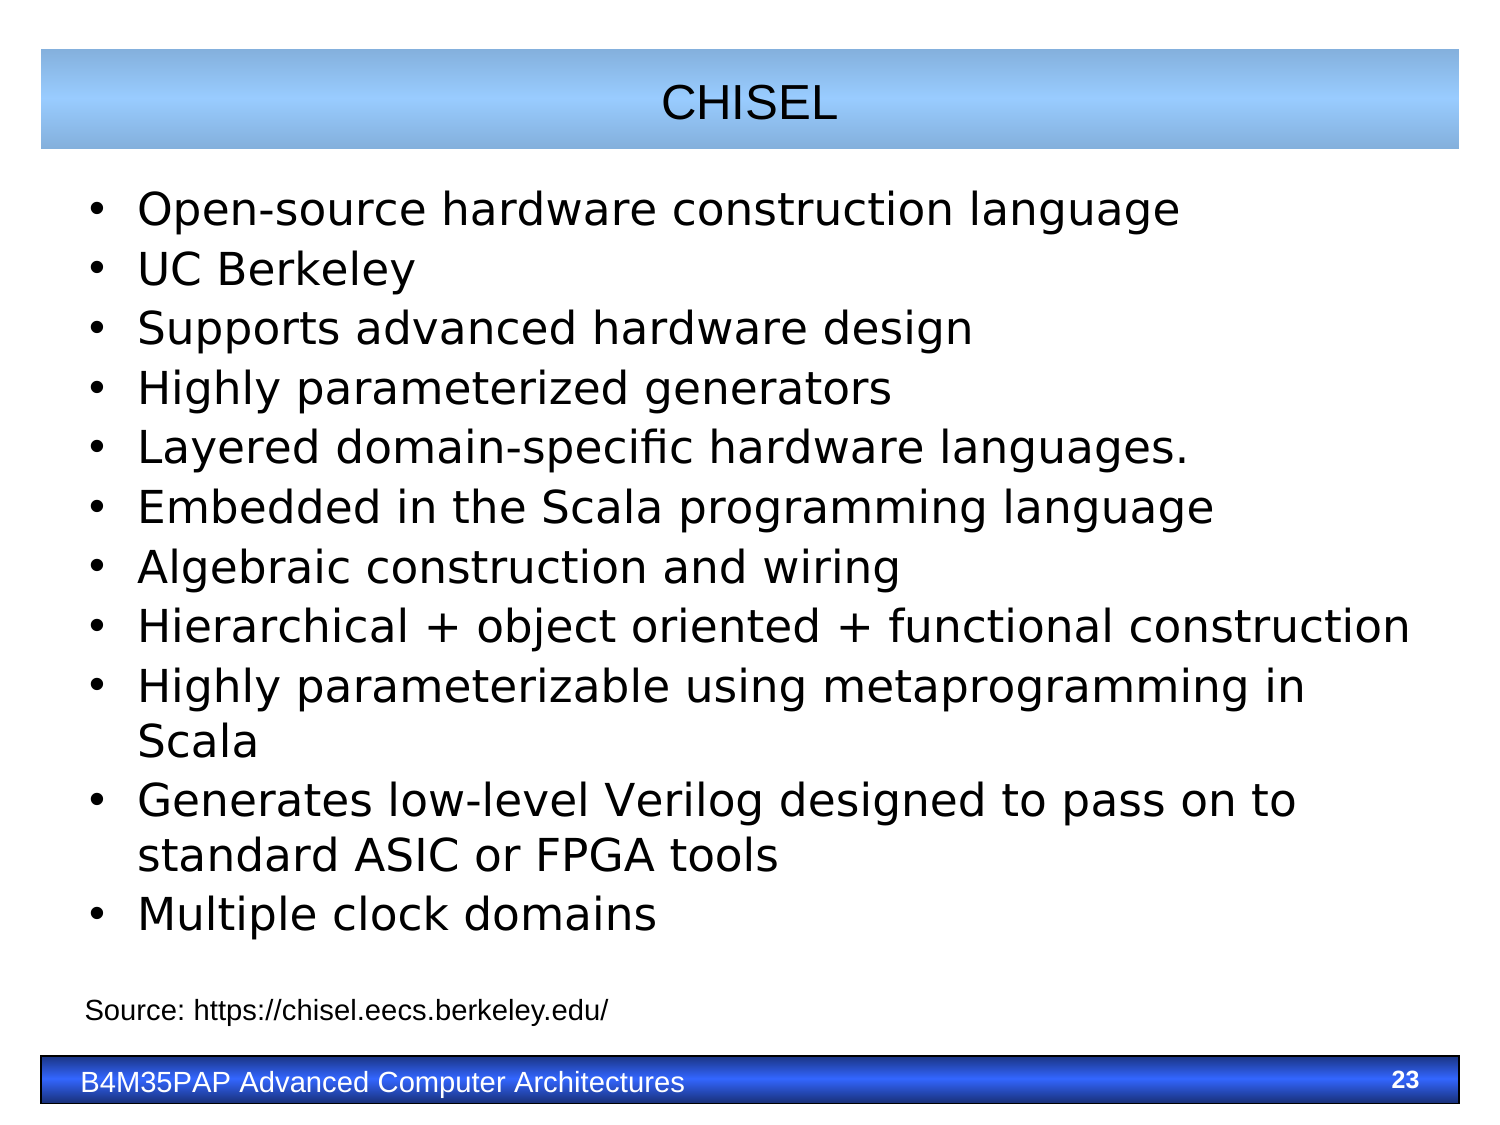

# CHISEL
Open-source hardware construction language
UC Berkeley
Supports advanced hardware design
Highly parameterized generators
Layered domain-specific hardware languages.
Embedded in the Scala programming language
Algebraic construction and wiring
Hierarchical + object oriented + functional construction
Highly parameterizable using metaprogramming in Scala
Generates low-level Verilog designed to pass on to standard ASIC or FPGA tools
Multiple clock domains
Source: https://chisel.eecs.berkeley.edu/